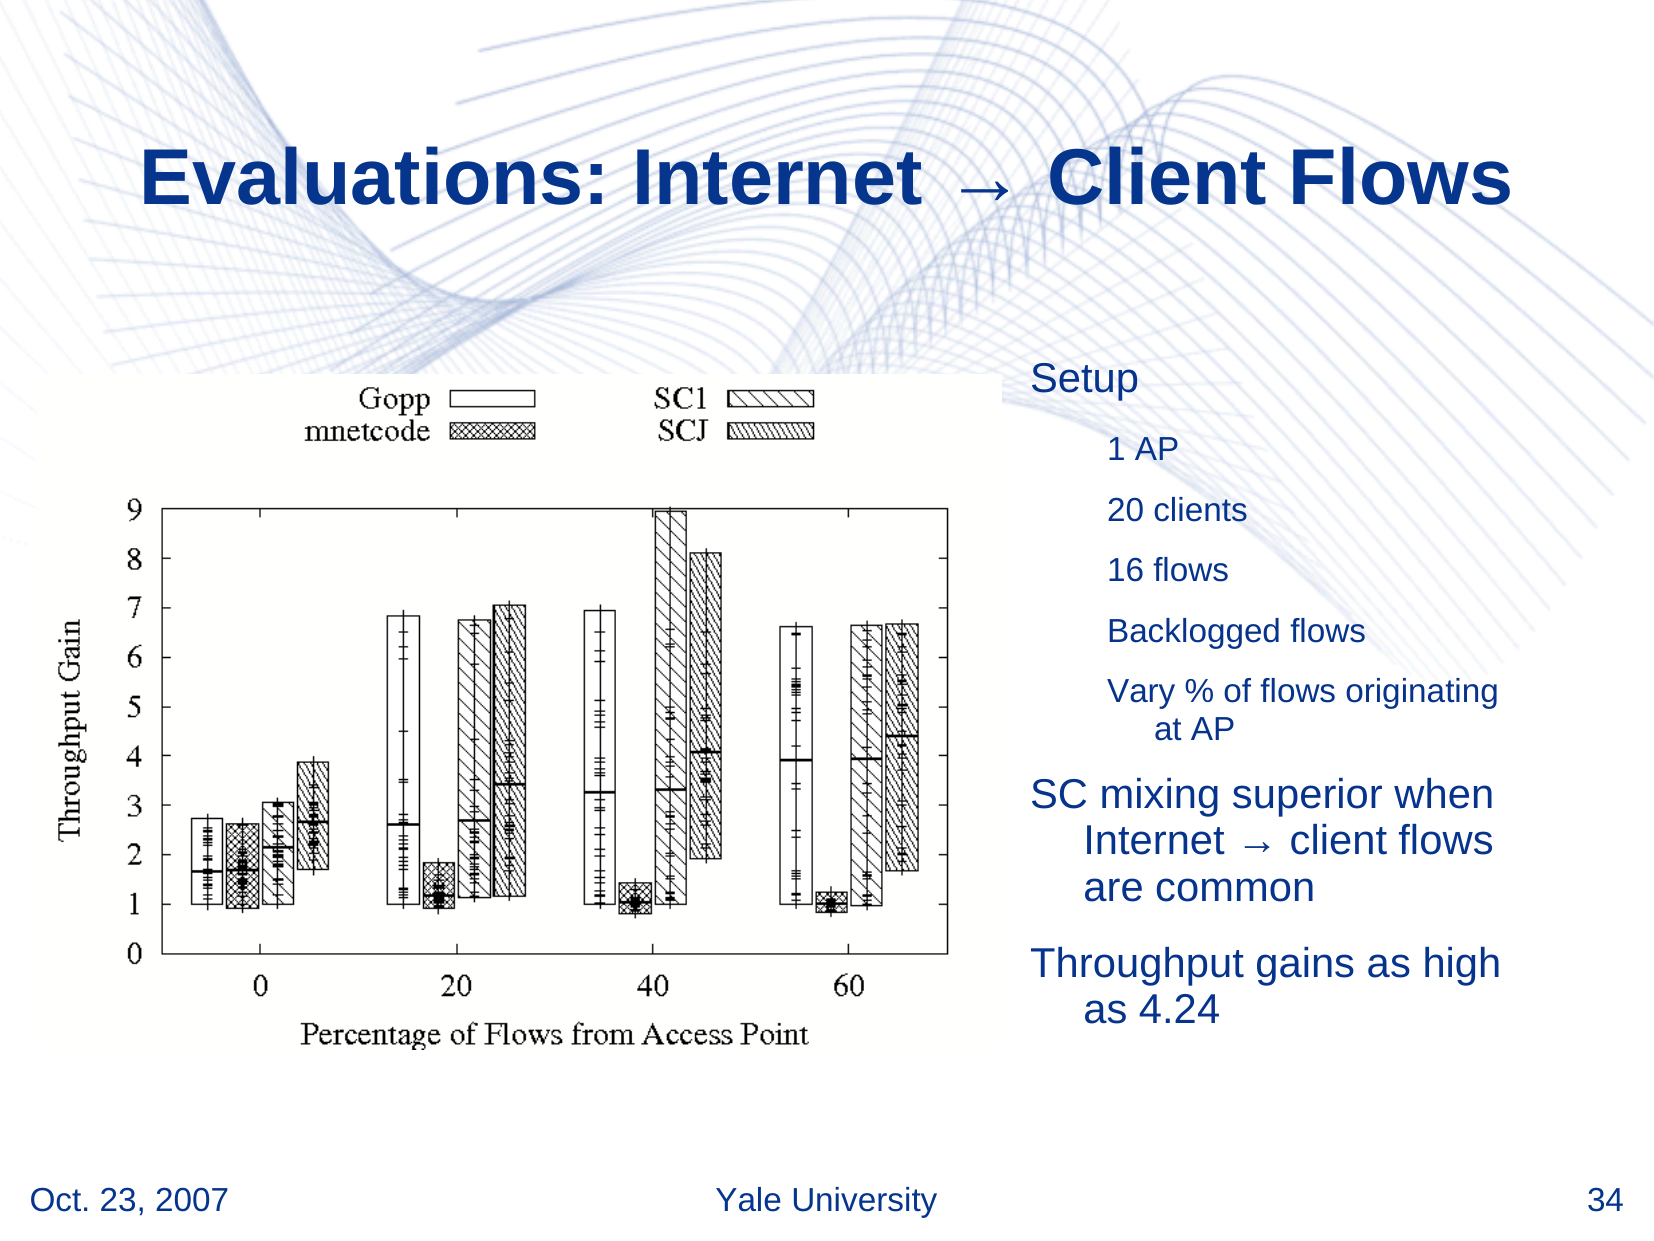

# Evaluations: Internet → Client Flows
Setup
1 AP
20 clients
16 flows
Backlogged flows
Vary % of flows originating at AP
SC mixing superior when Internet → client flows are common
Throughput gains as high as 4.24
Oct. 23, 2007
Yale University
34